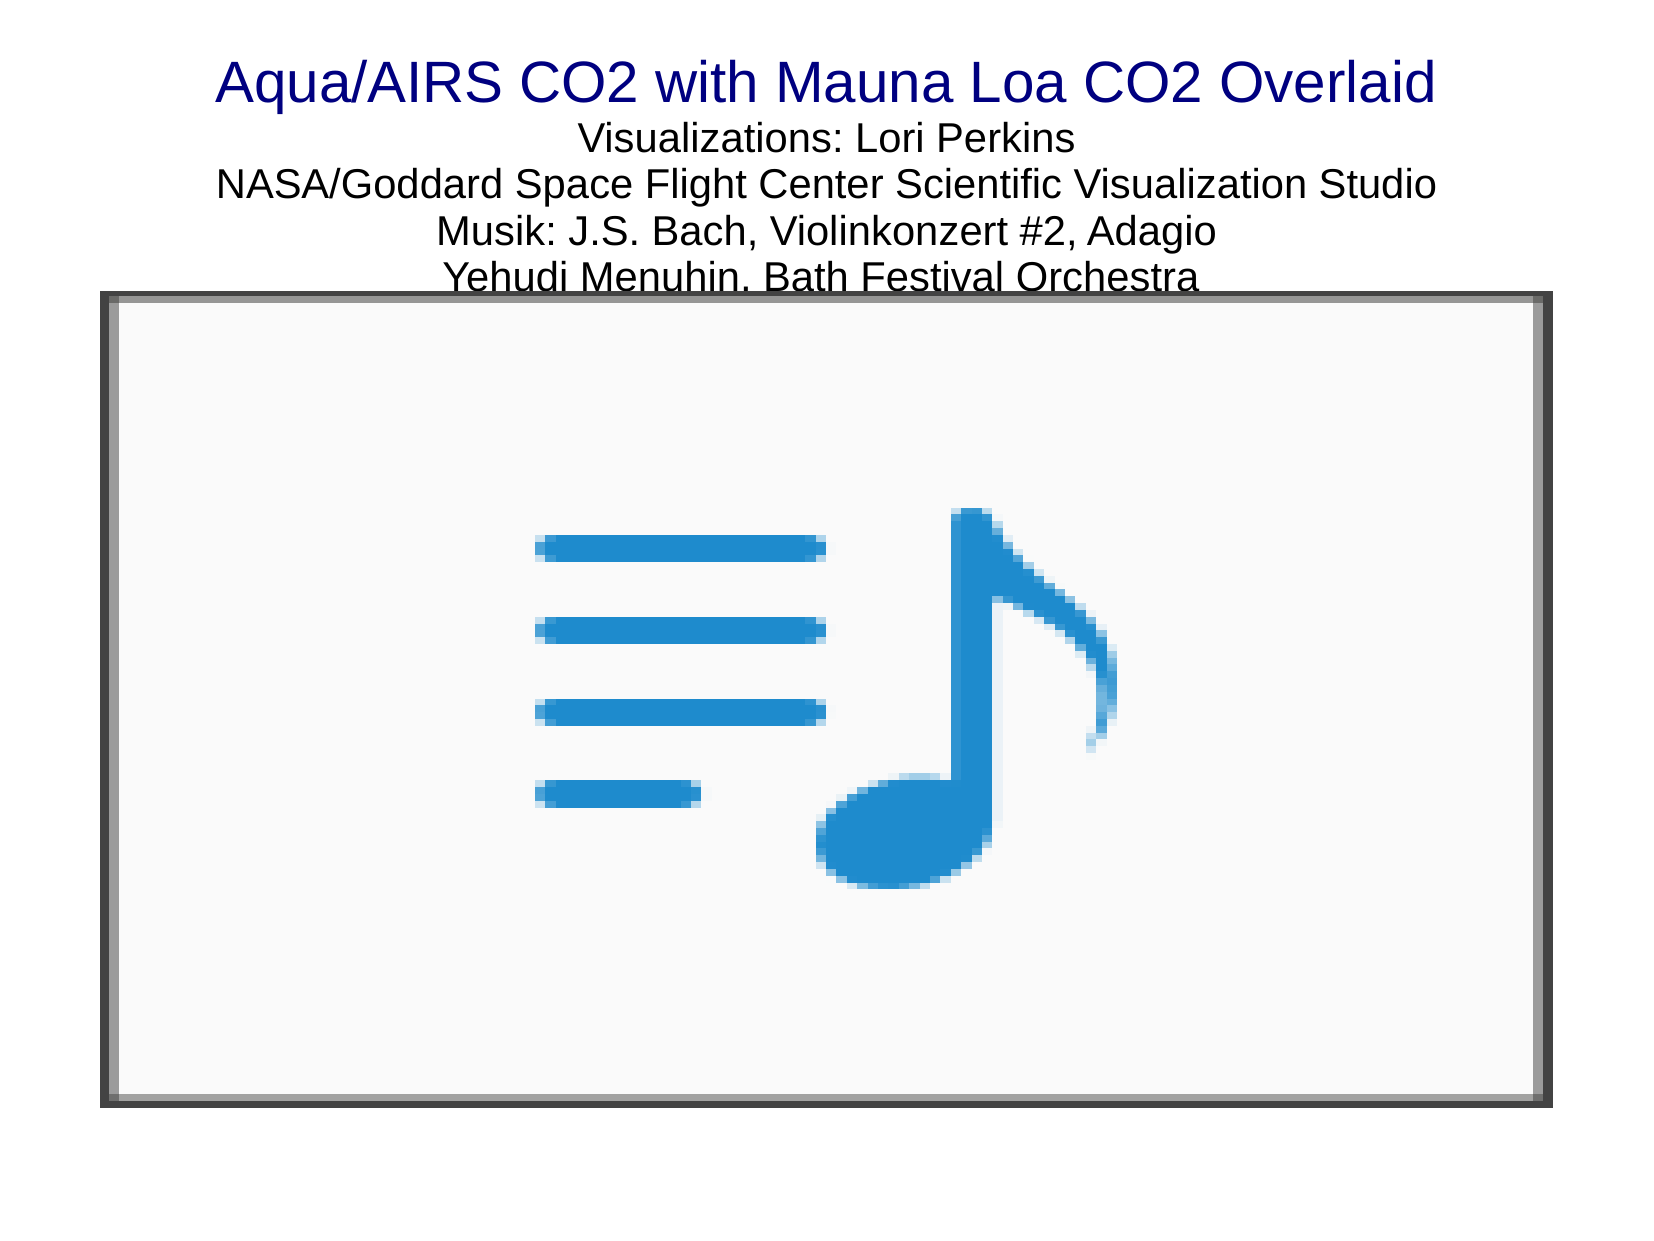

# Aqua/AIRS CO2 with Mauna Loa CO2 Overlaid Visualizations: Lori Perkins NASA/Goddard Space Flight Center Scientific Visualization Studio Musik: J.S. Bach, Violinkonzert #2, Adagio Yehudi Menuhin, Bath Festival Orchestra